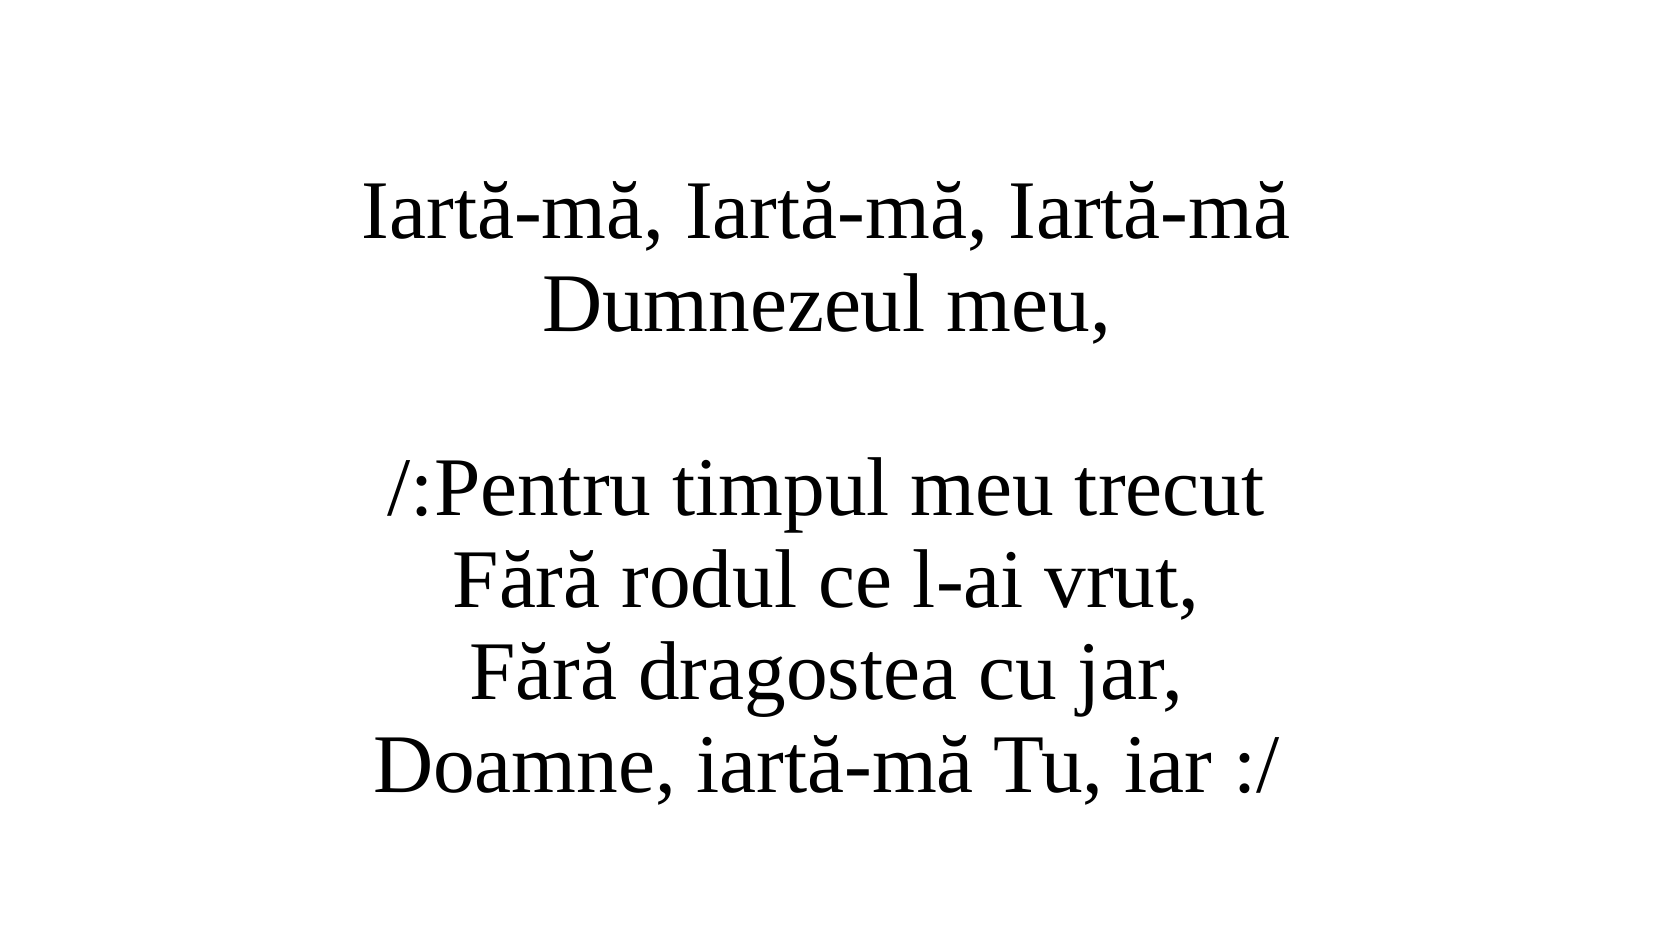

# Iartă-mă, Iartă-mă, Iartă-mă
Dumnezeul meu,
/:Pentru timpul meu trecut
Fără rodul ce l-ai vrut,
Fără dragostea cu jar,
Doamne, iartă-mă Tu, iar :/